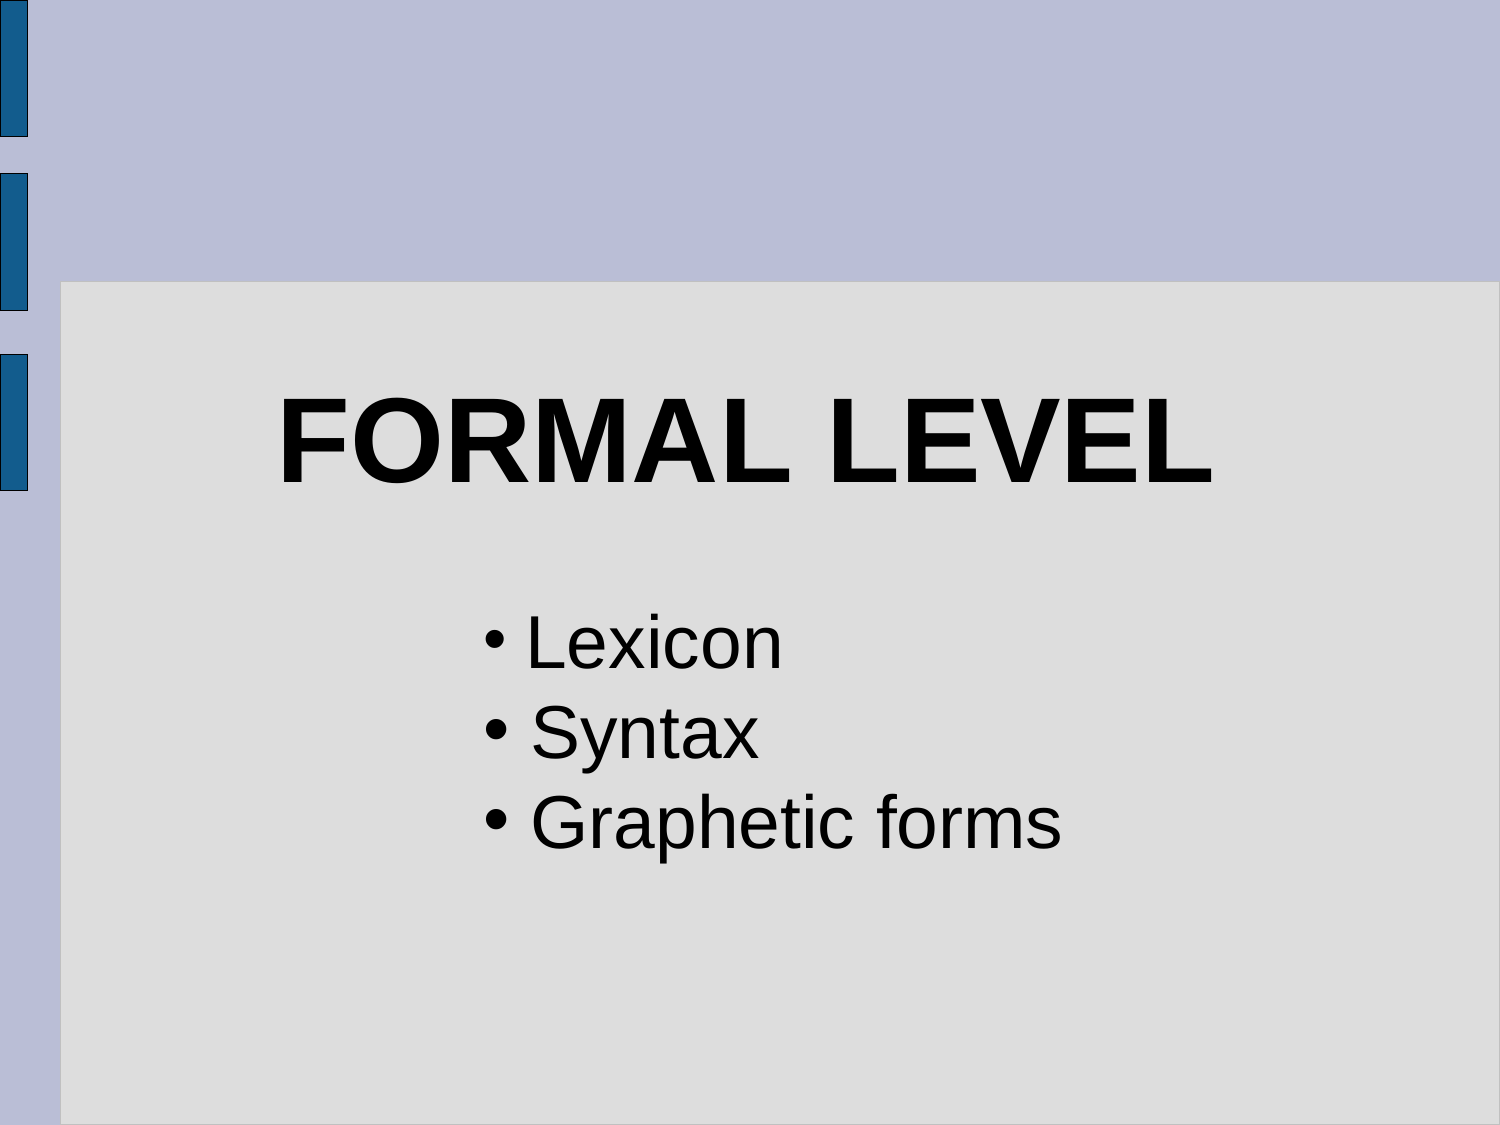

# FORMAL LEVEL
 Lexicon
 Syntax
 Graphetic forms